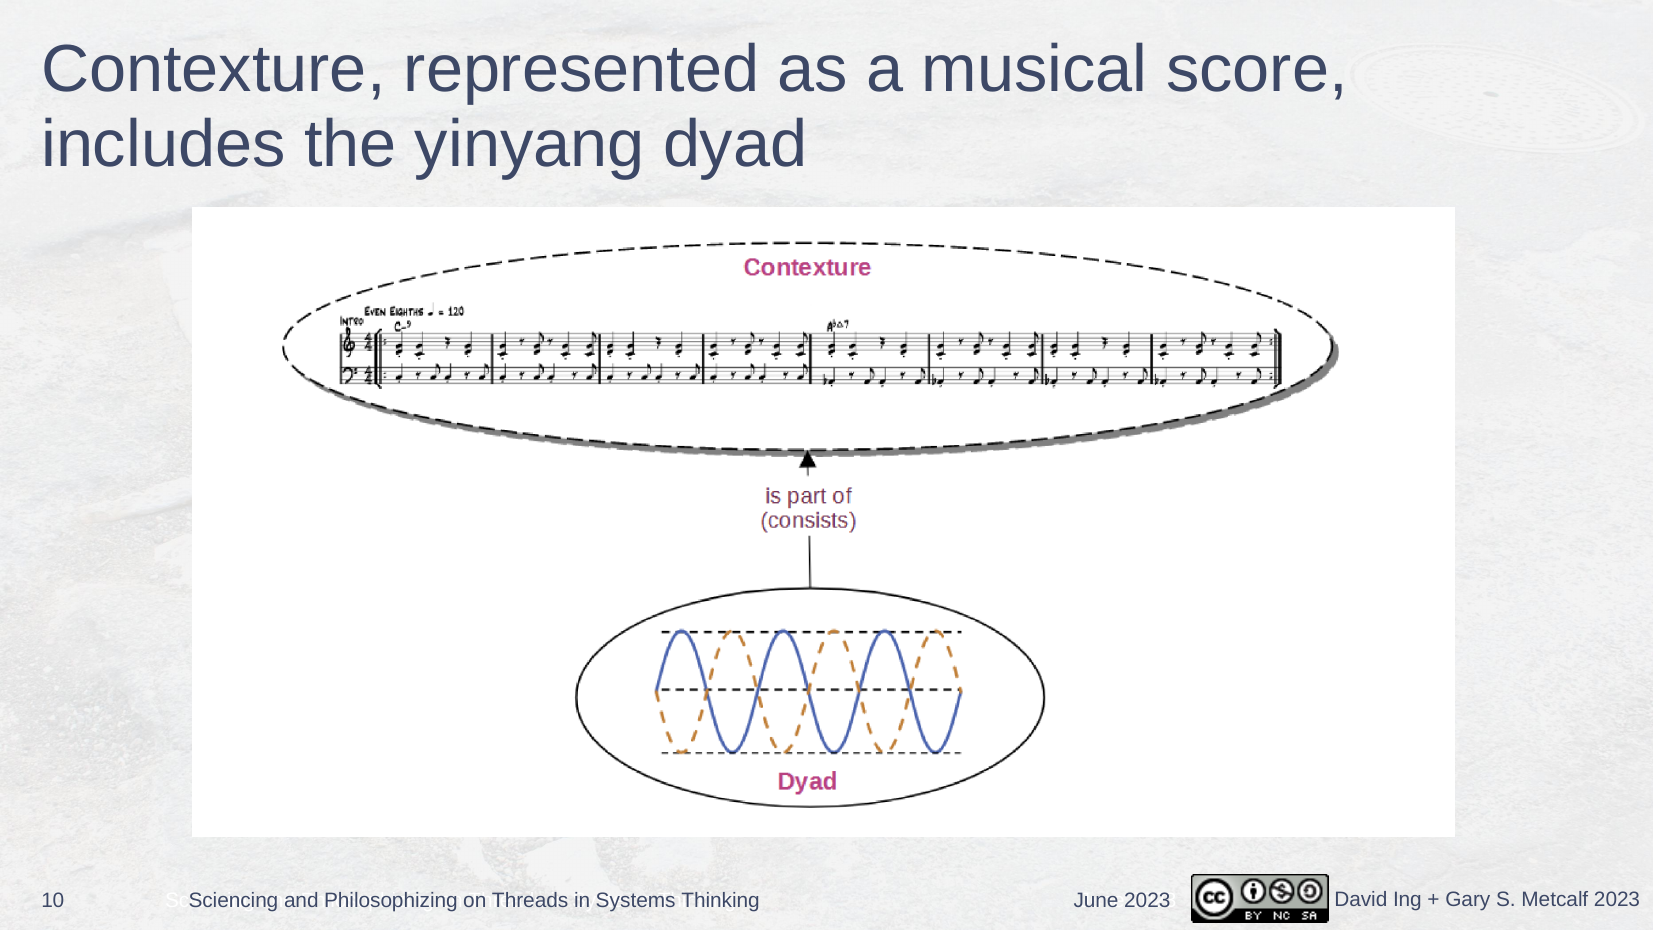

# Contexture, represented as a musical score, includes the yinyang dyad
Sciencing and Philosophizing on Threads in Systems Thinking
June 2023